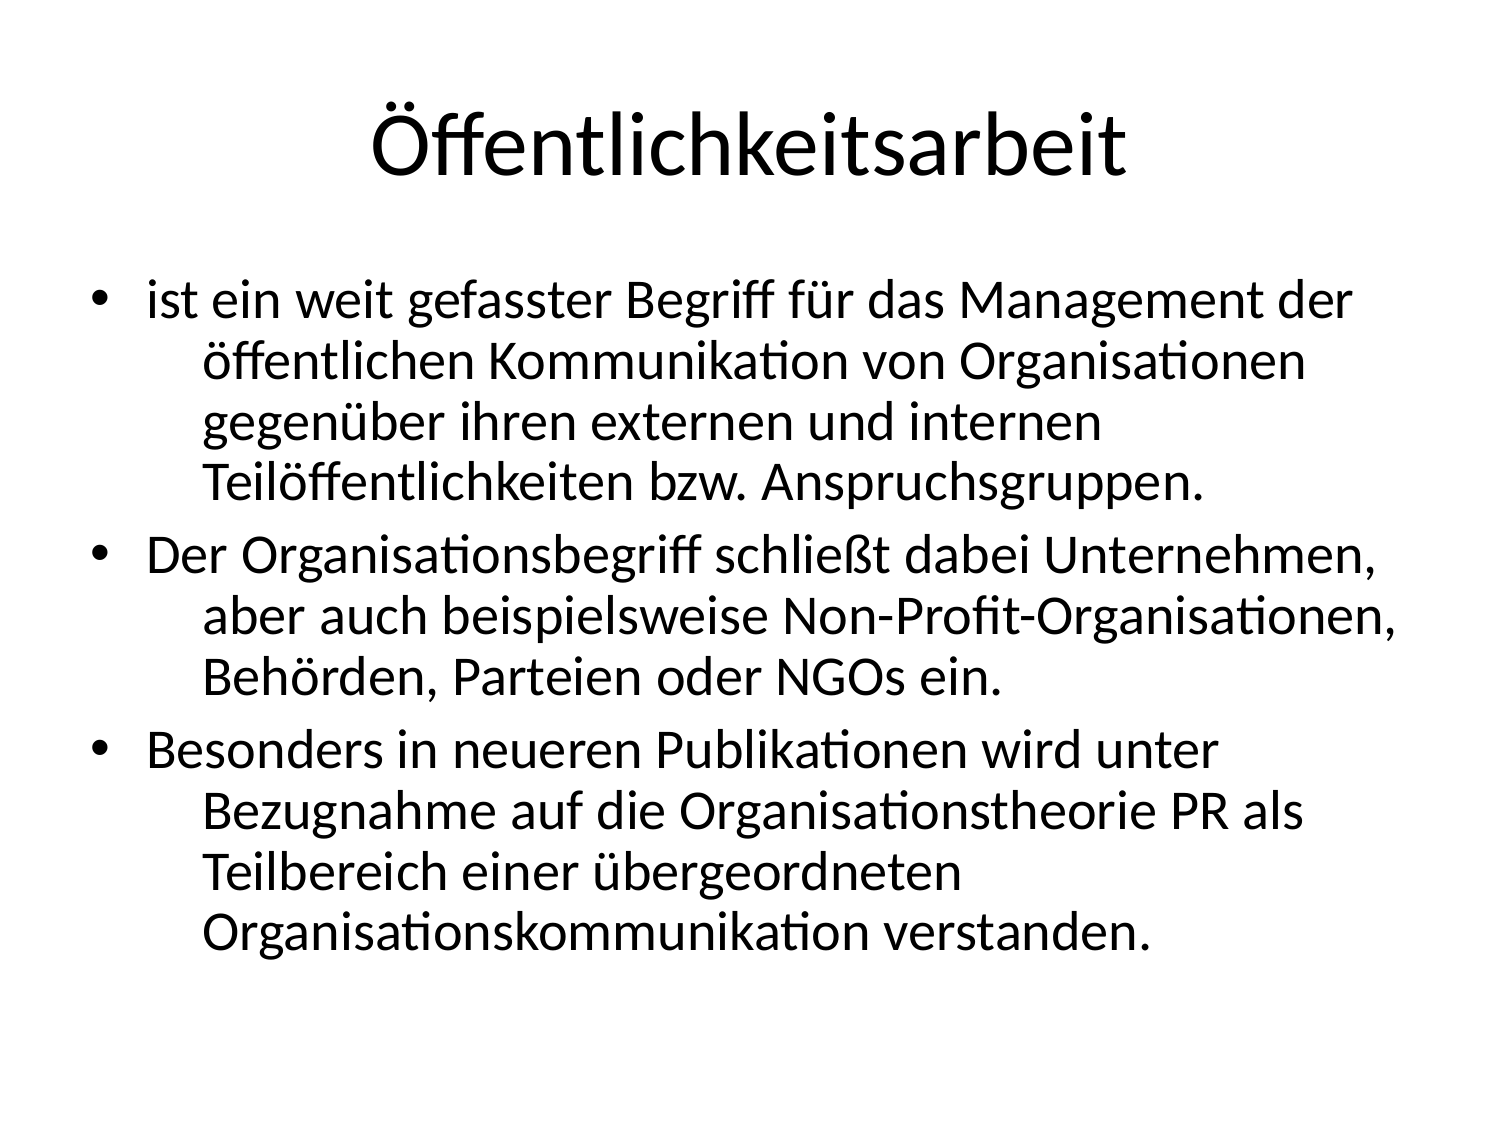

# Öffentlichkeitsarbeit
ist ein weit gefasster Begriff für das Management der öffentlichen Kommunikation von Organisationen gegenüber ihren externen und internen Teilöffentlichkeiten bzw. Anspruchsgruppen.
Der Organisationsbegriff schließt dabei Unternehmen, aber auch beispielsweise Non-Profit-Organisationen, Behörden, Parteien oder NGOs ein.
Besonders in neueren Publikationen wird unter Bezugnahme auf die Organisationstheorie PR als Teilbereich einer übergeordneten Organisationskommunikation verstanden.